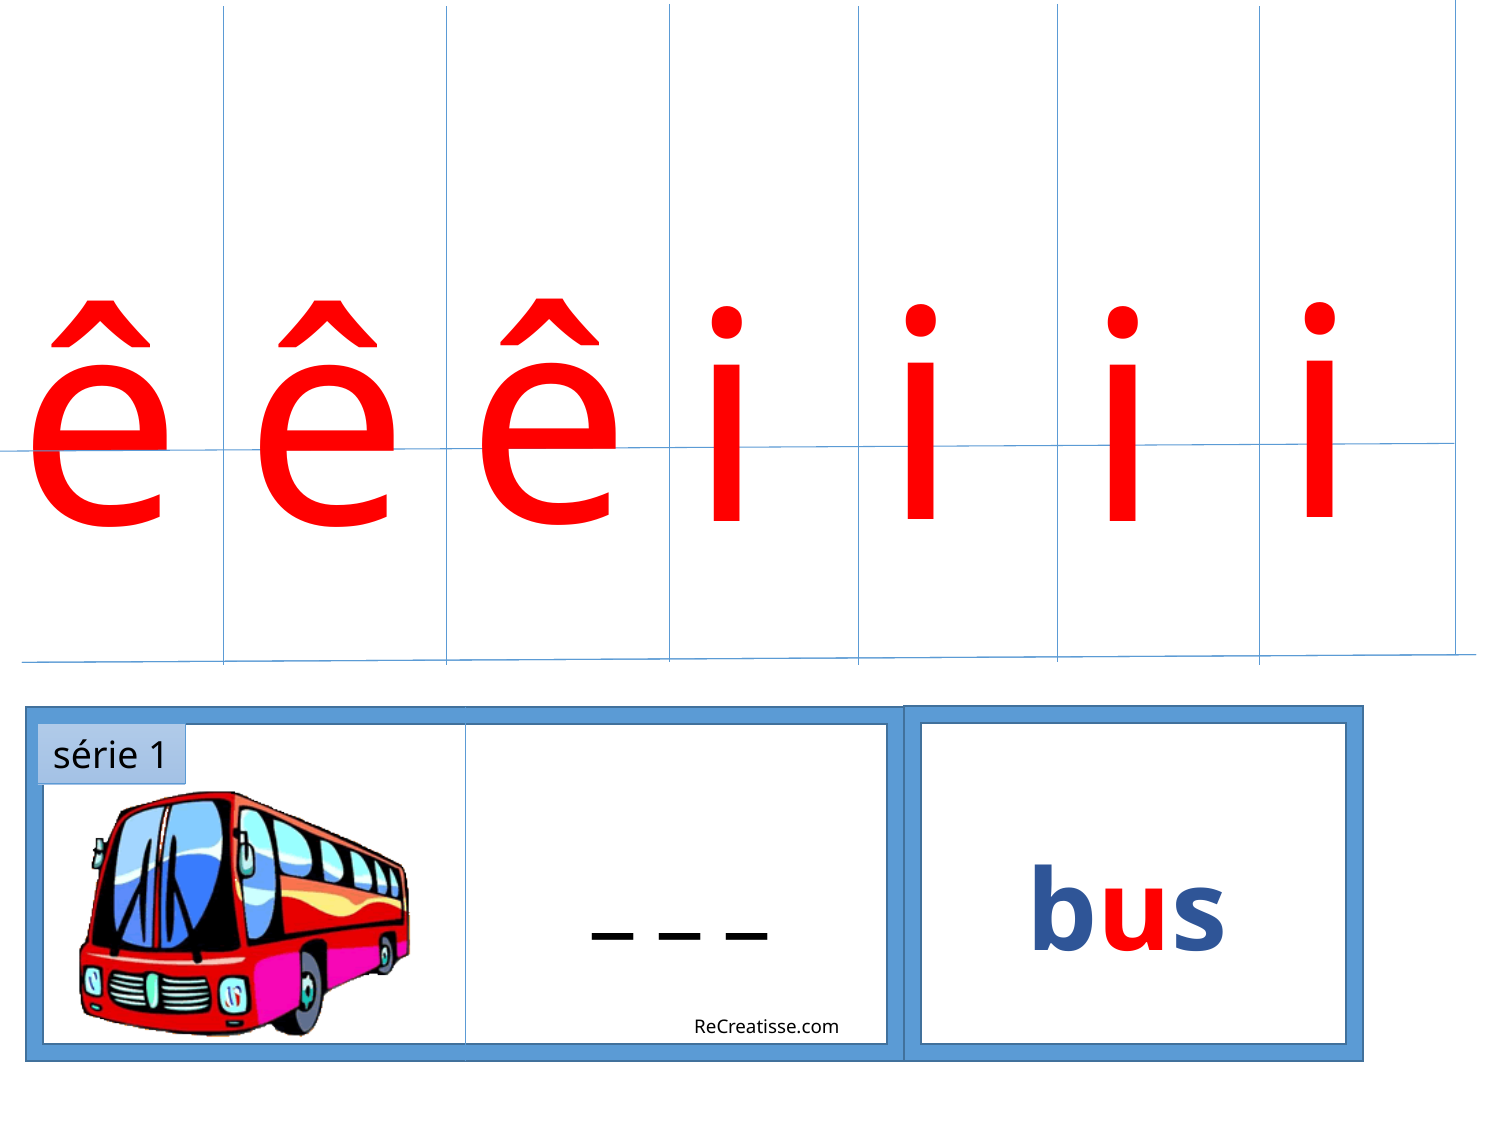

i
i
i
i
ê
ê
ê
série 1
_ _ _
bus
ReCreatisse.com